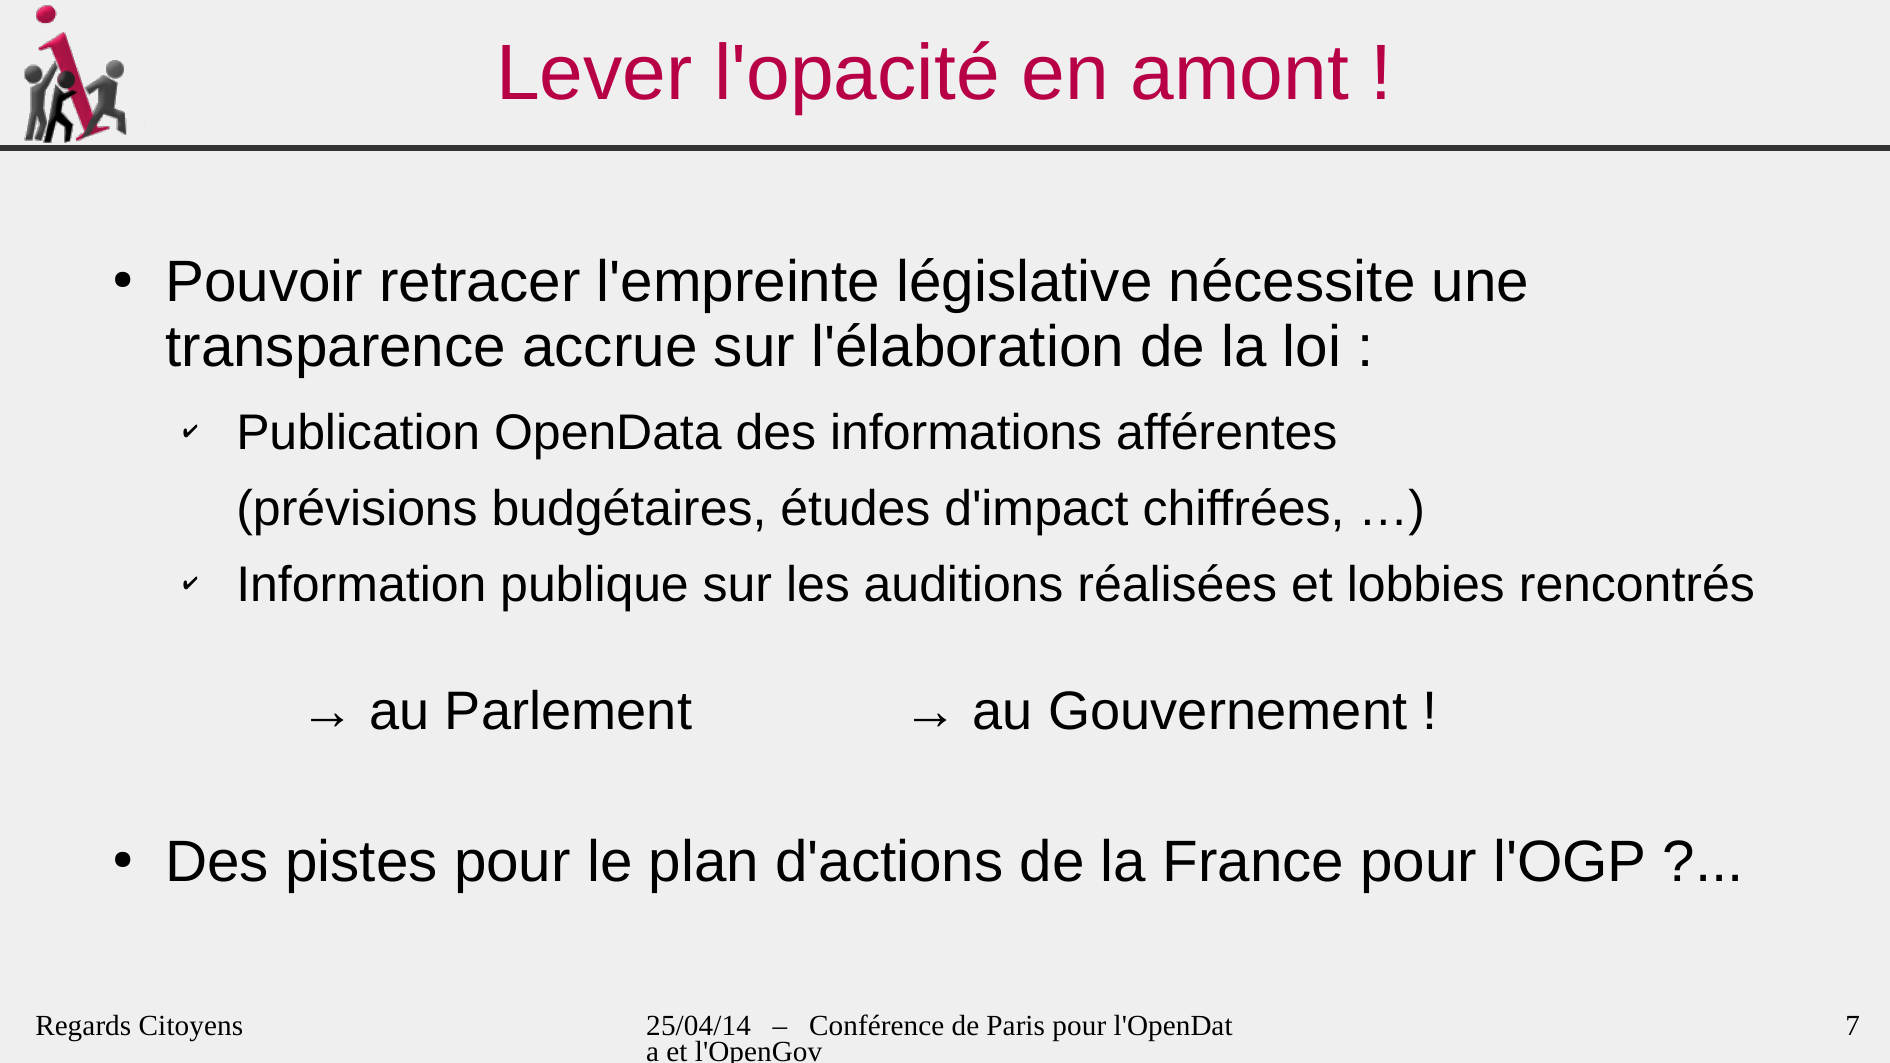

# Lever l'opacité en amont !
Pouvoir retracer l'empreinte législative nécessite une transparence accrue sur l'élaboration de la loi :
Publication OpenData des informations afférentes
(prévisions budgétaires, études d'impact chiffrées, …)
Information publique sur les auditions réalisées et lobbies rencontrés
 → au Parlement 			→ au Gouvernement !
Des pistes pour le plan d'actions de la France pour l'OGP ?...
Regards Citoyens
25/04/14 – Conférence de Paris pour l'OpenData et l'OpenGov
7